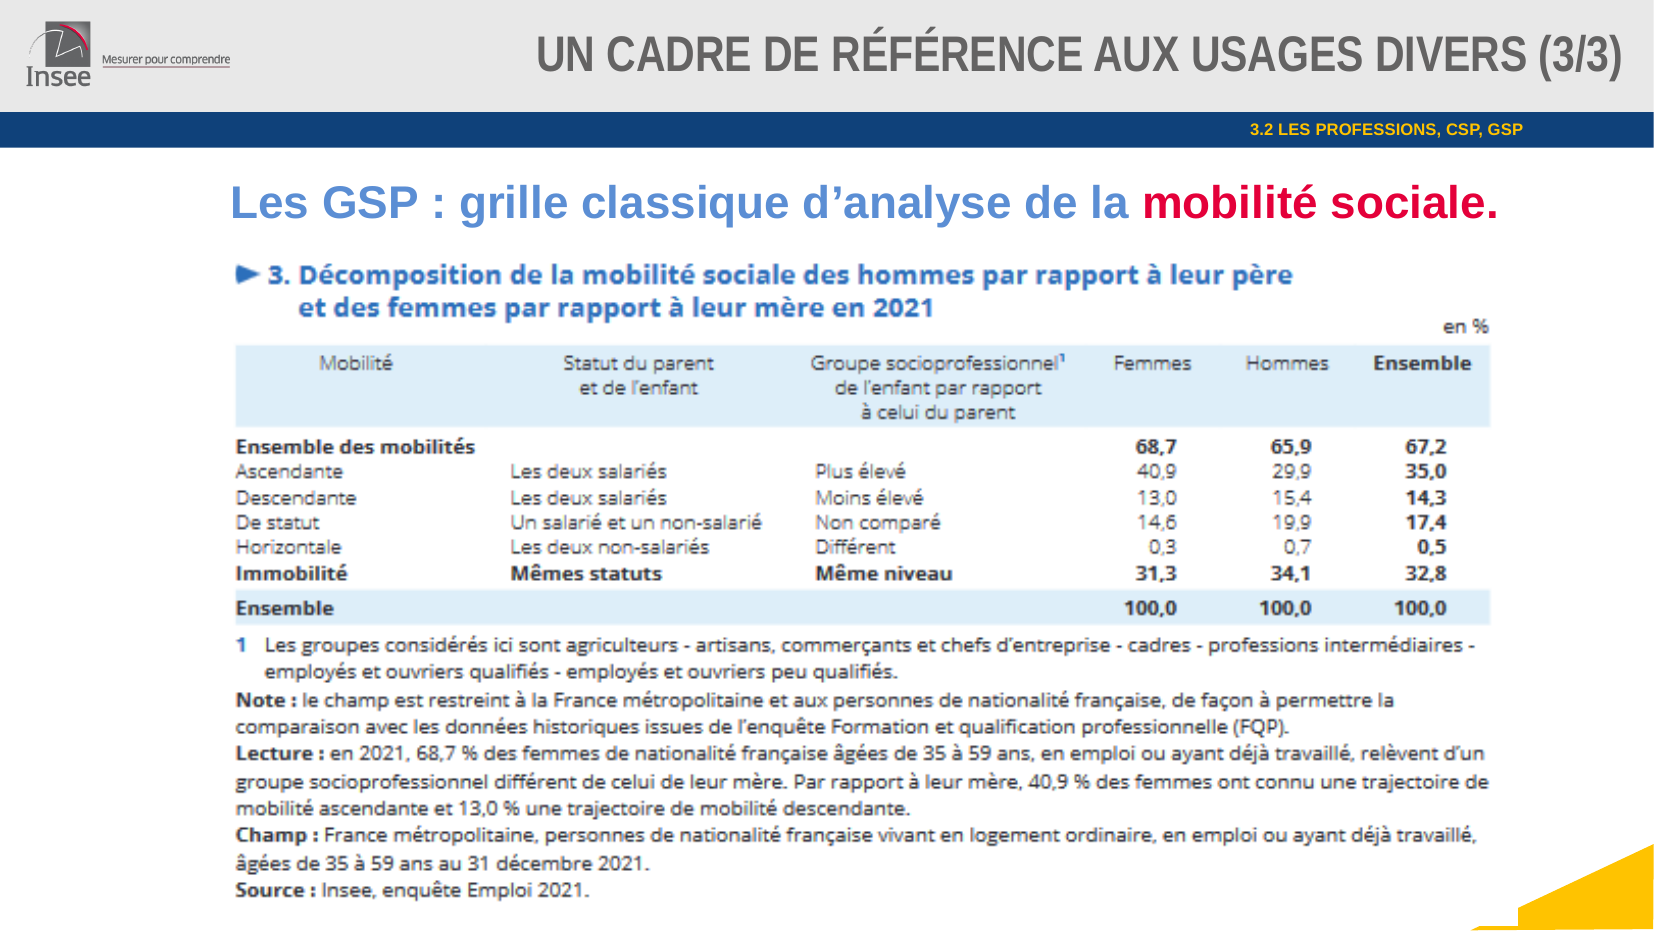

# Un cadre de référence aux usages divers (3/3)
3.2 Les professions, CSP, GSP
Les GSP : grille classique d’analyse de la mobilité sociale.